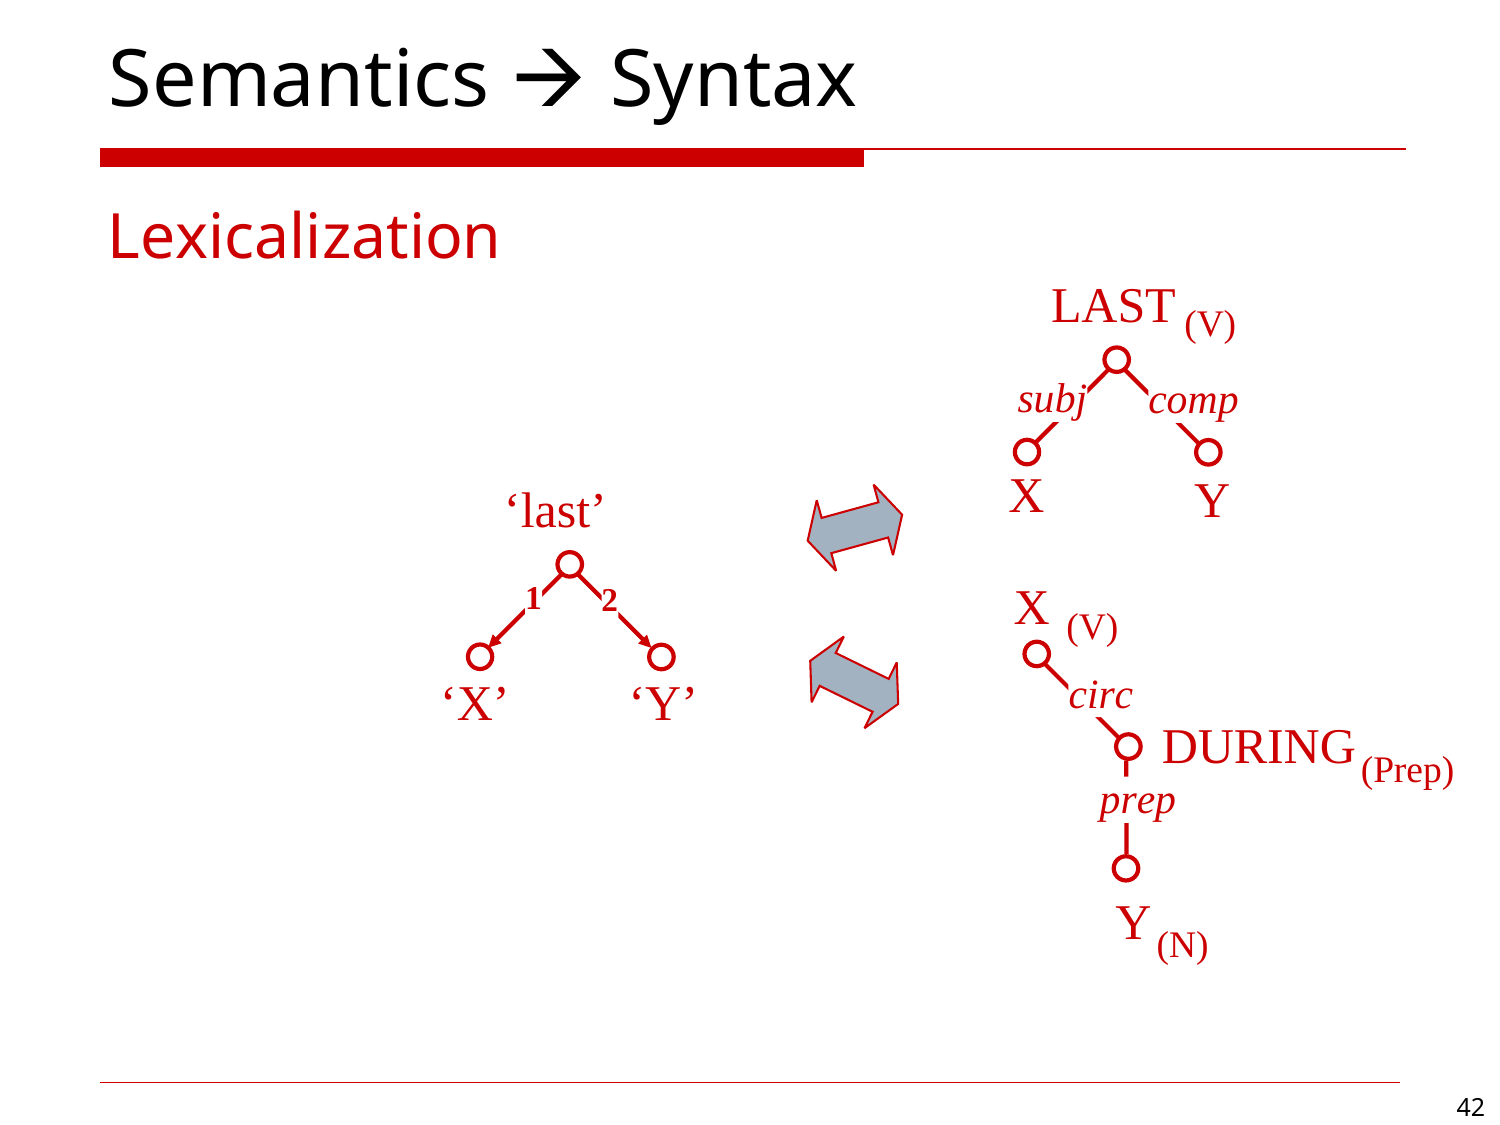

# Semantics  Syntax
Lexicalization
LAST
(V)
subj
comp
X
Y
‘last’
1
2
‘X’
‘Y’
X
(V)
circ
DURING
(Prep)
prep
Y
(N)
42